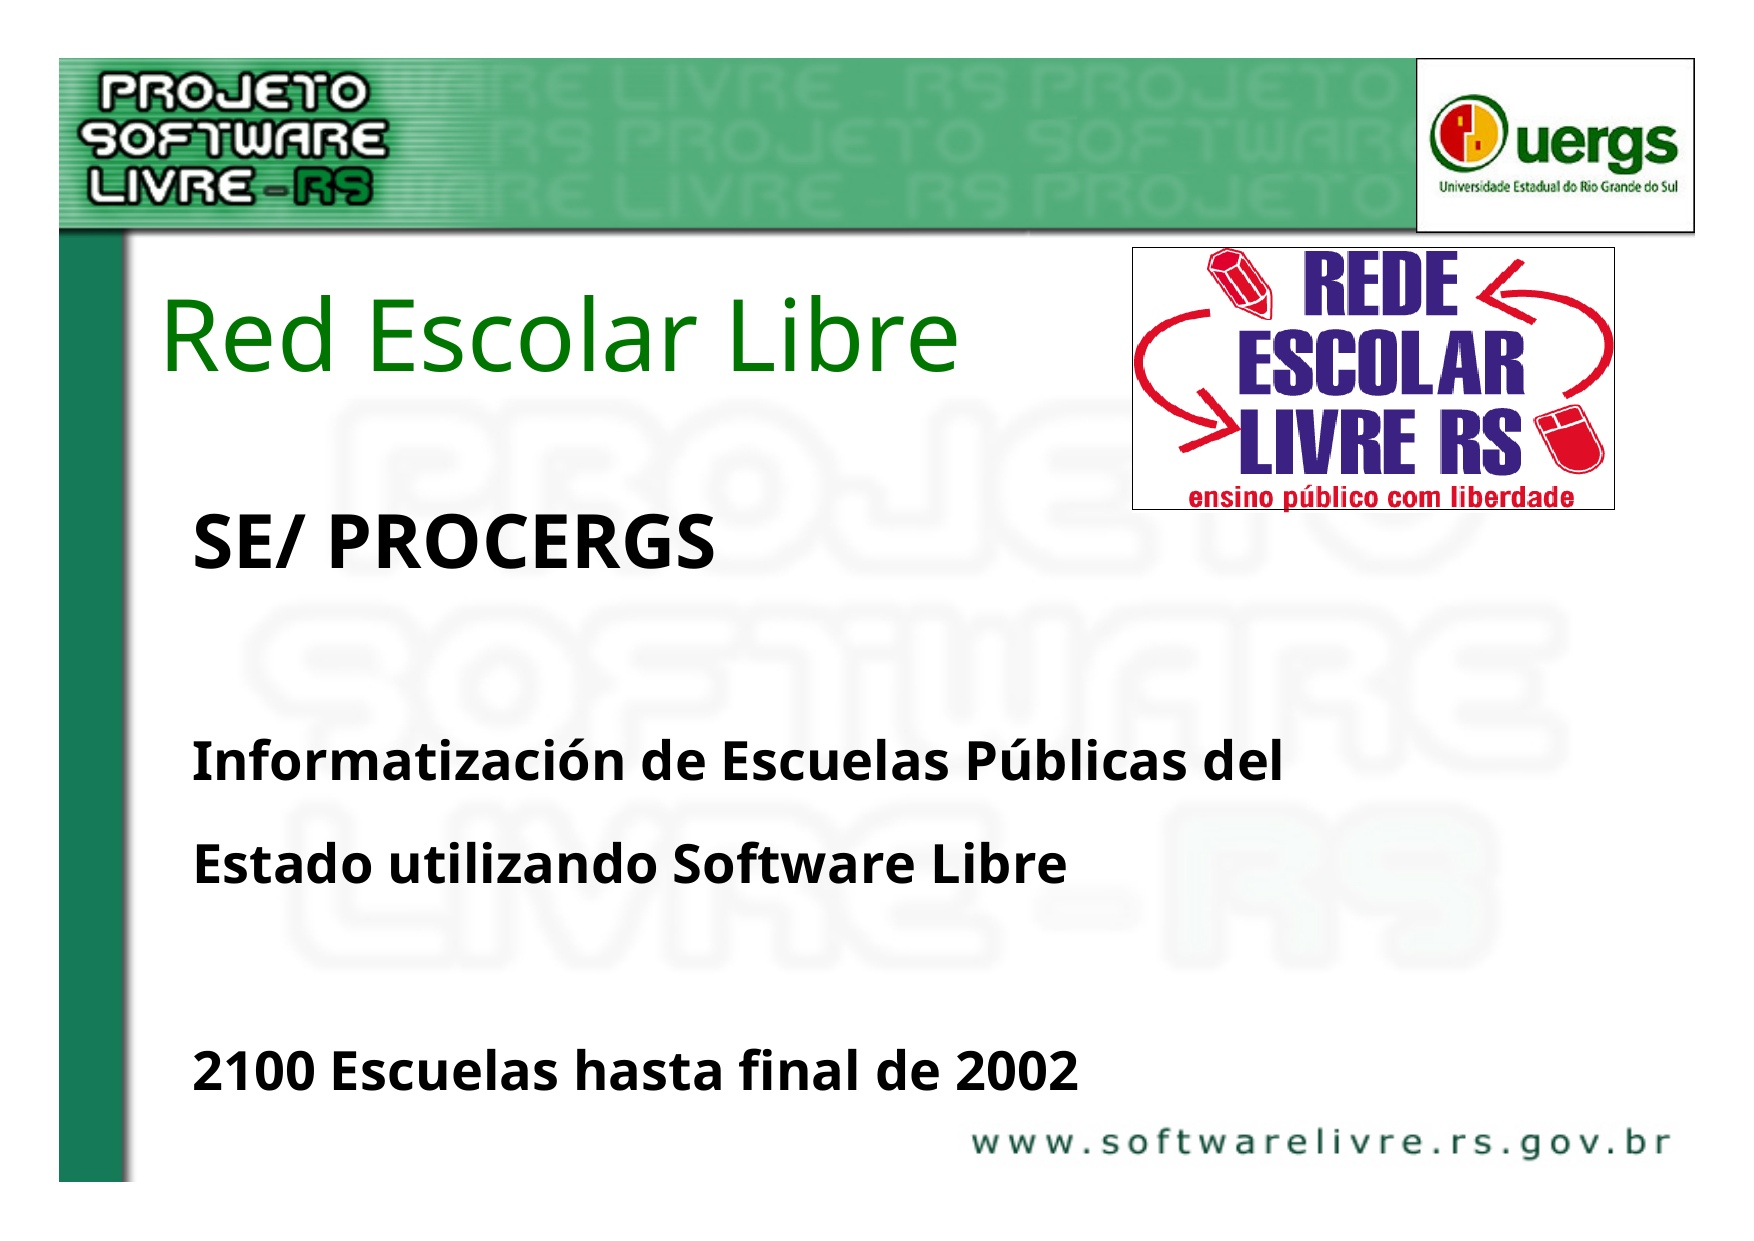

Red Escolar Libre
SE/ PROCERGS
Informatización de Escuelas Públicas del
Estado utilizando Software Libre
2100 Escuelas hasta final de 2002